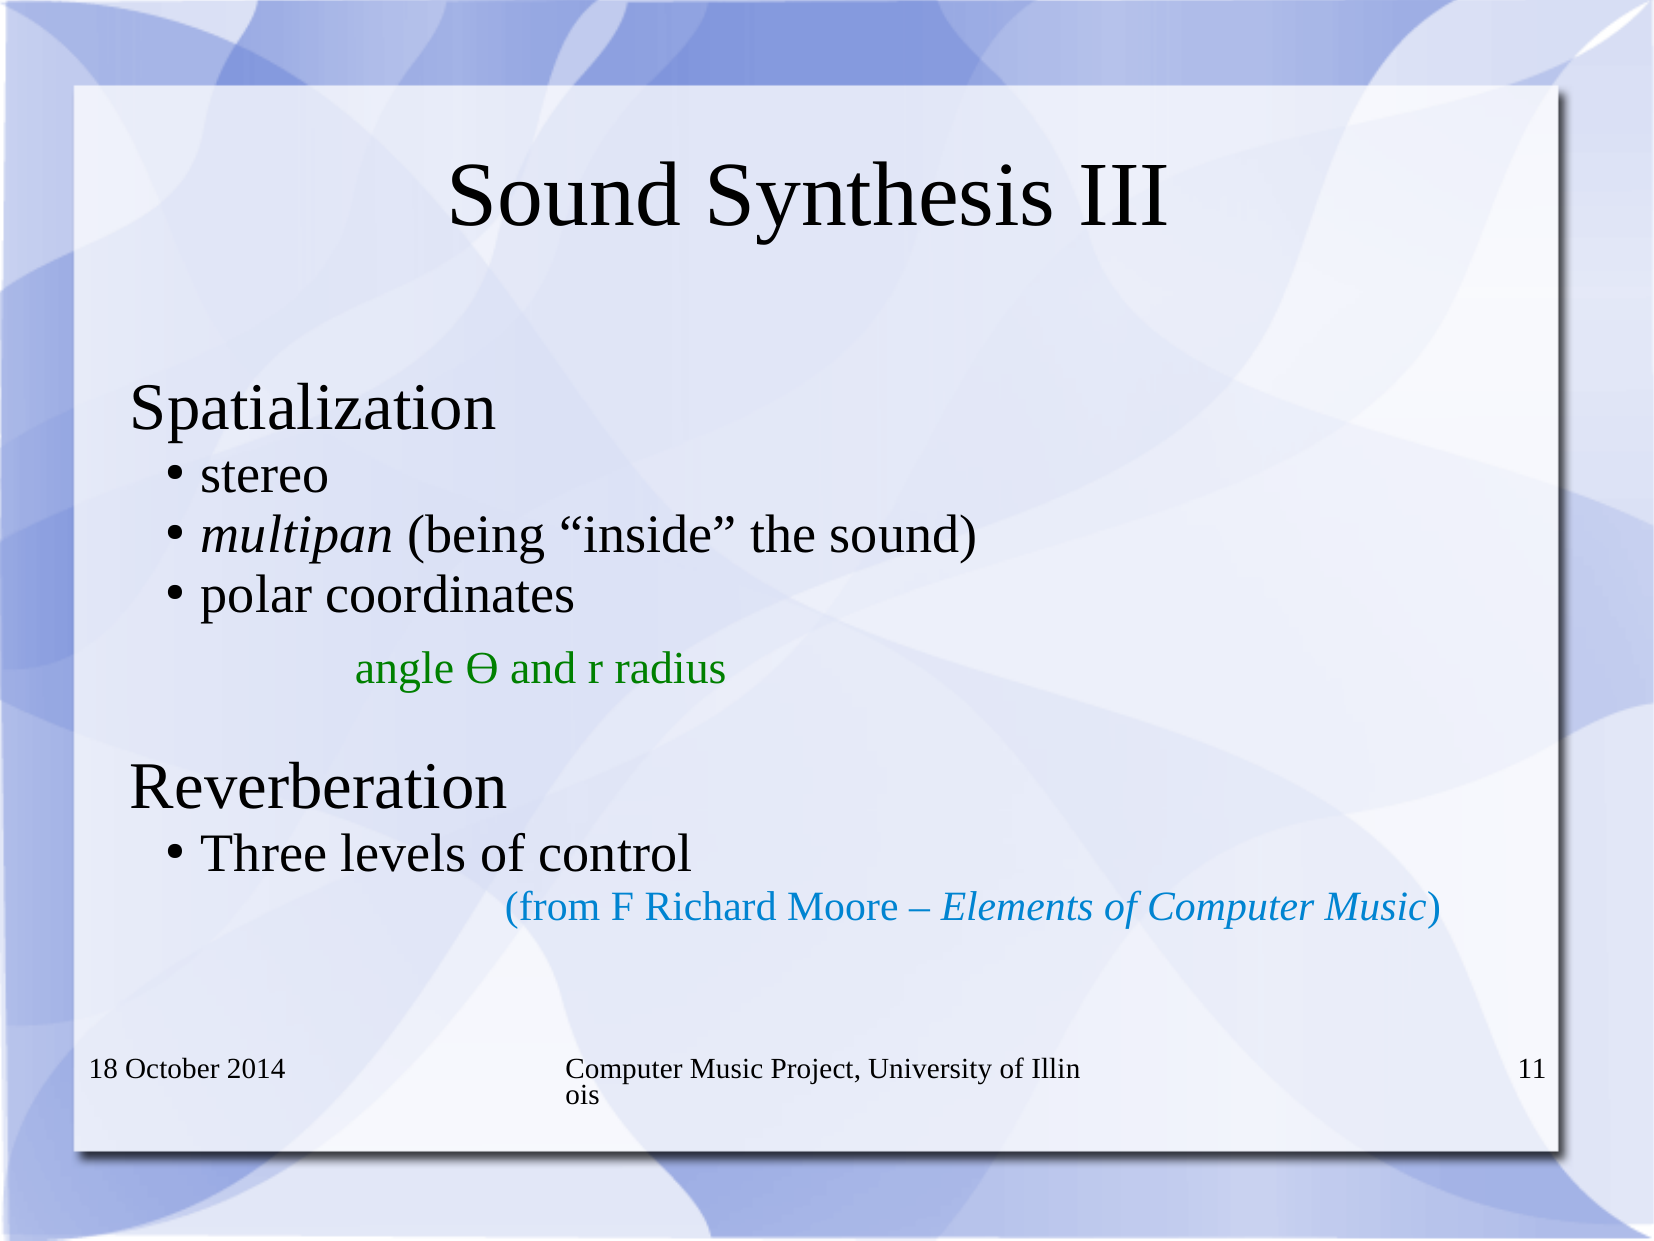

# Sound Synthesis III
Spatialization
stereo
multipan (being “inside” the sound)
polar coordinates
			angle ϴ and r radius
Reverberation
Three levels of control
					(from F Richard Moore – Elements of Computer Music)
18 October 2014
Computer Music Project, University of Illinois
11